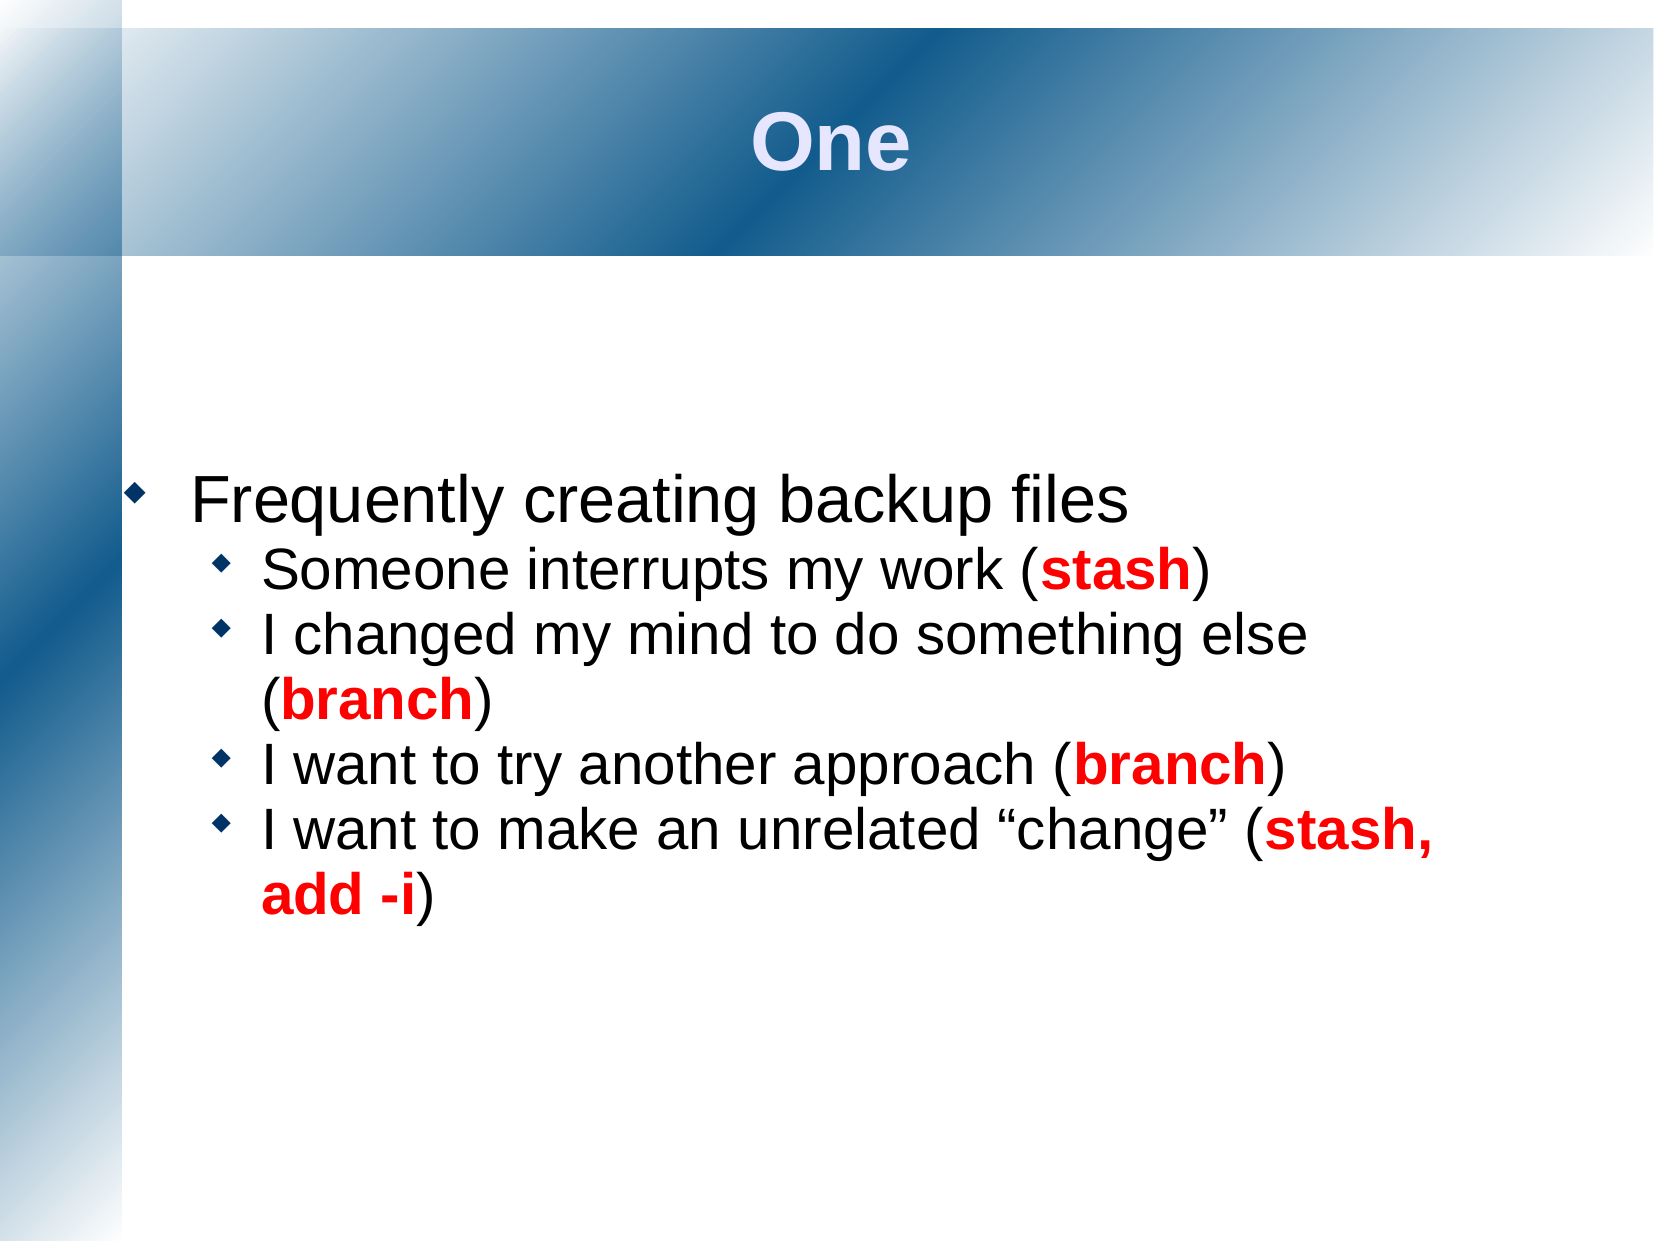

# One
Frequently creating backup files
Someone interrupts my work (stash)
I changed my mind to do something else (branch)
I want to try another approach (branch)
I want to make an unrelated “change” (stash, add -i)